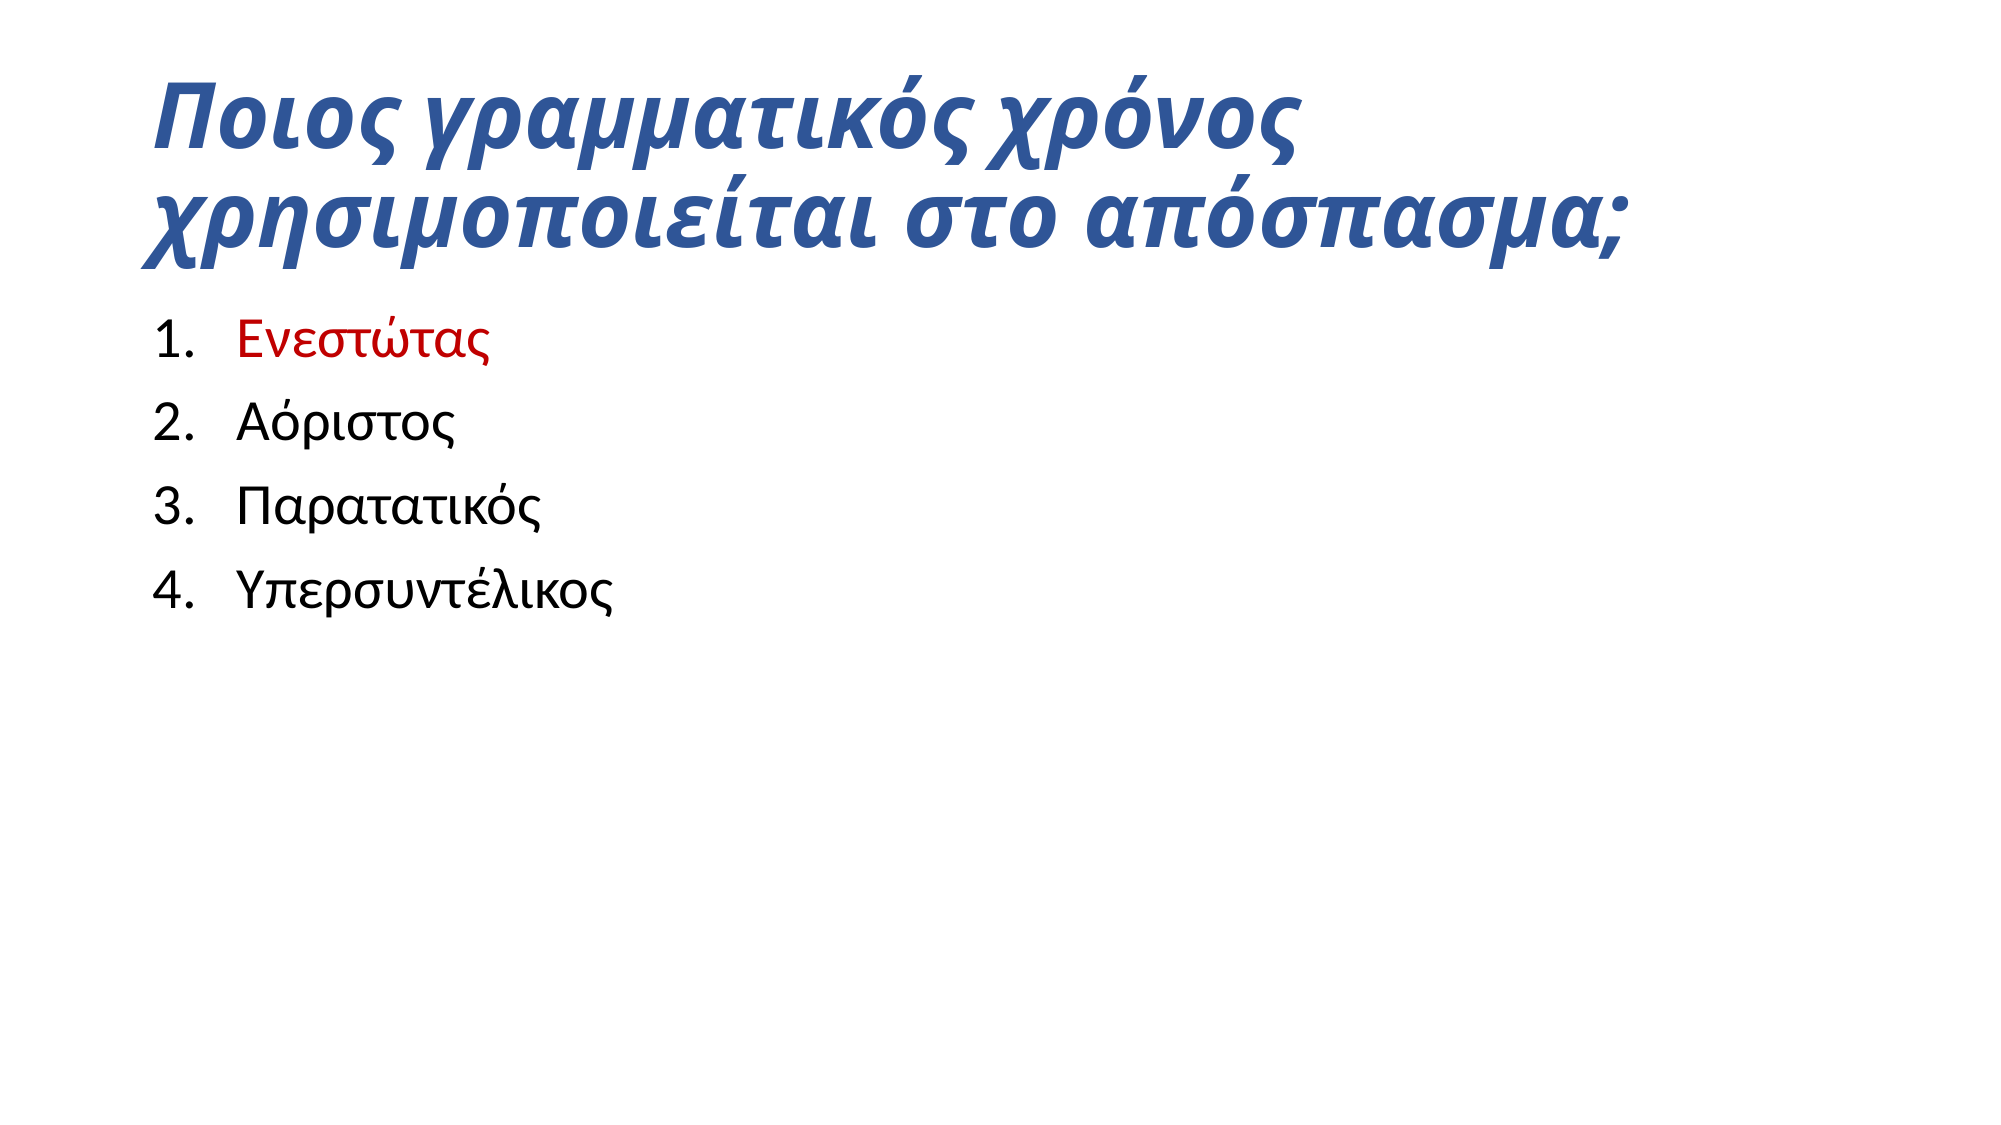

# Ποιος γραμματικός χρόνος χρησιμοποιείται στο απόσπασμα;
Ενεστώτας
Αόριστος
Παρατατικός
Υπερσυντέλικος